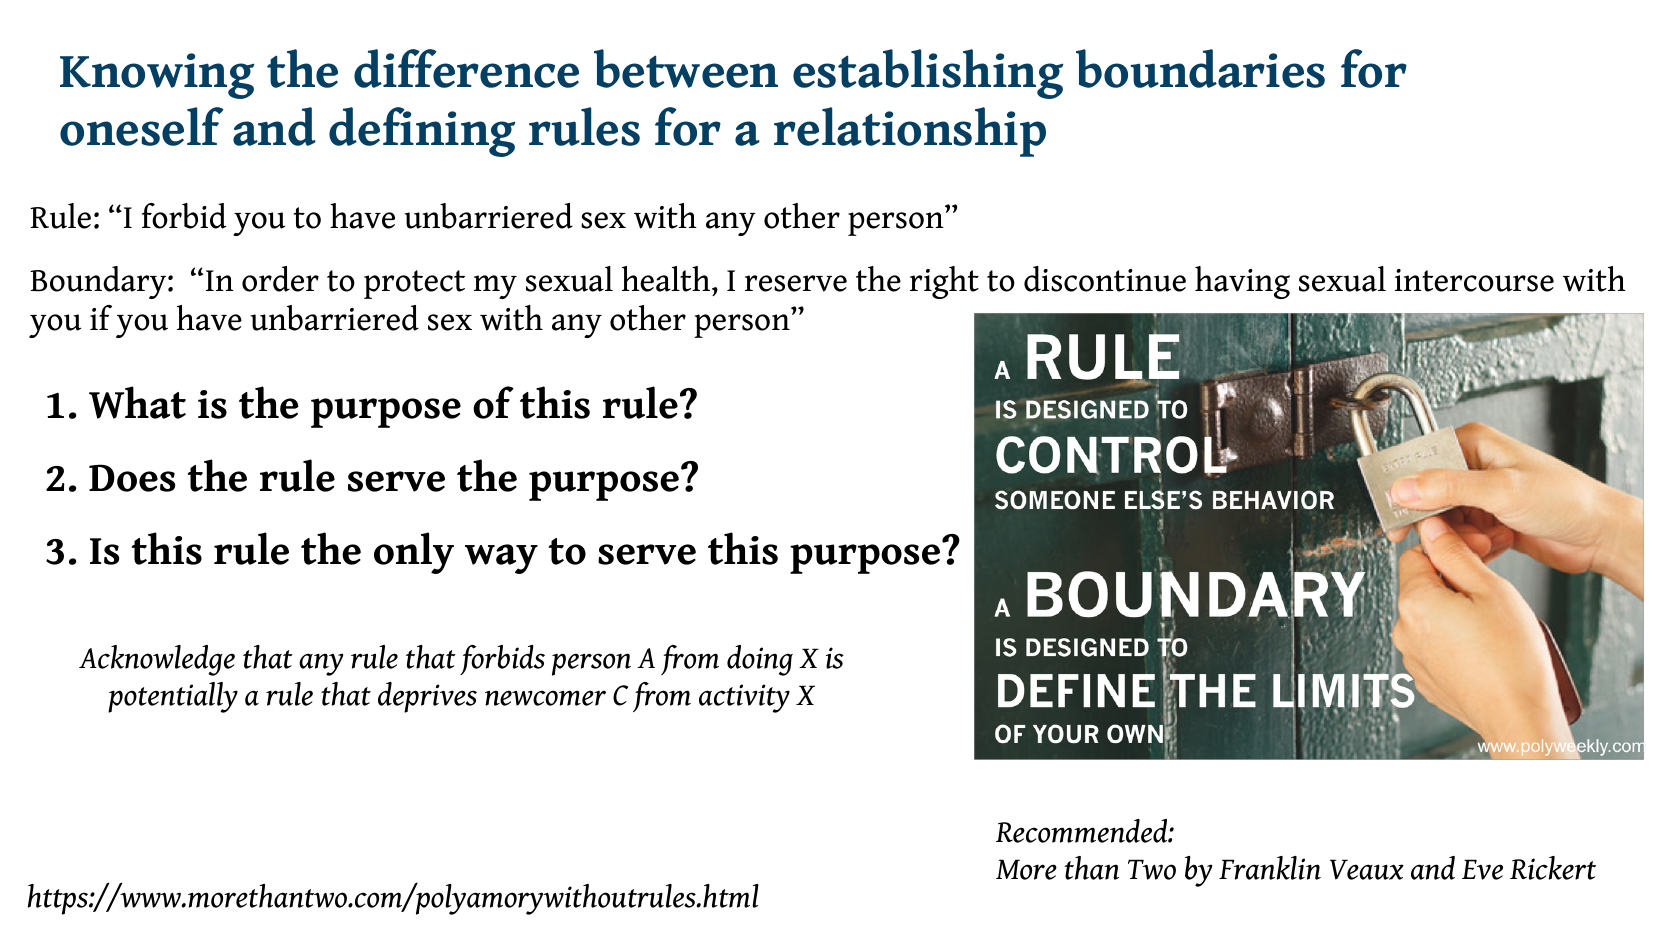

Knowing the difference between establishing boundaries for oneself and defining rules for a relationship
Rule: “I forbid you to have unbarriered sex with any other person”
Boundary: “In order to protect my sexual health, I reserve the right to discontinue having sexual intercourse with you if you have unbarriered sex with any other person”
1. What is the purpose of this rule?
2. Does the rule serve the purpose?
3. Is this rule the only way to serve this purpose?
Acknowledge that any rule that forbids person A from doing X is potentially a rule that deprives newcomer C from activity X
Recommended:
More than Two by Franklin Veaux and Eve Rickert
https://www.morethantwo.com/polyamorywithoutrules.html